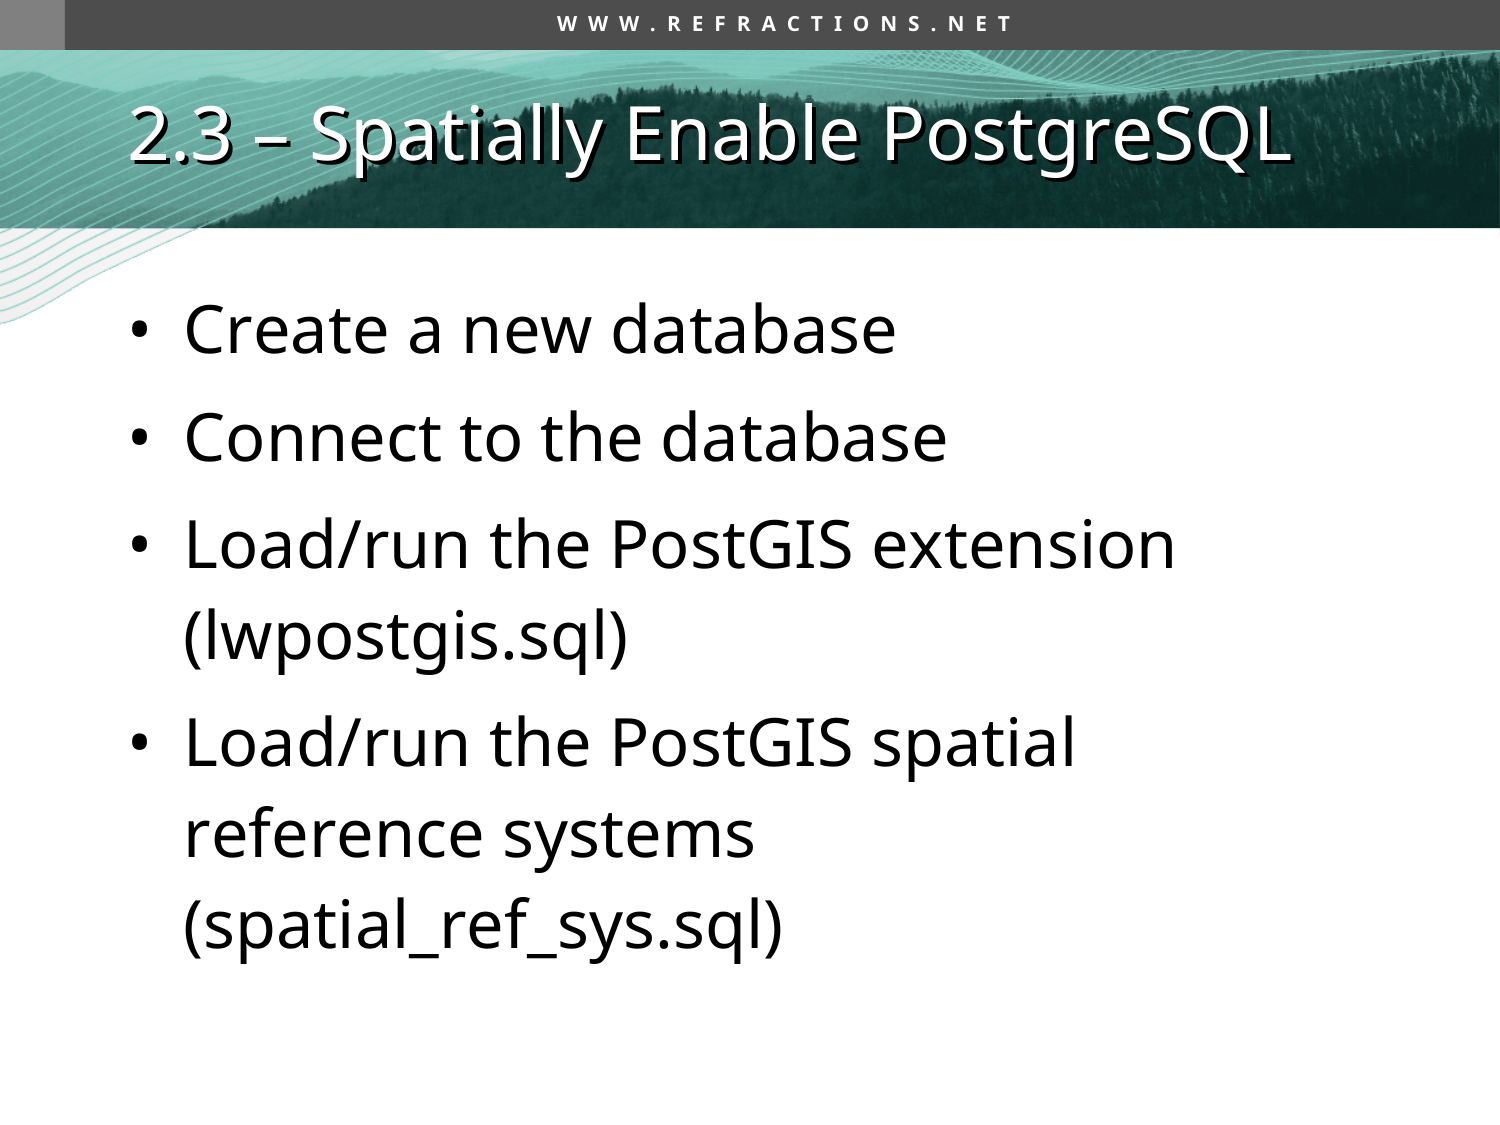

# 2.3 – Spatially Enable PostgreSQL
Create a new database
Connect to the database
Load/run the PostGIS extension (lwpostgis.sql)
Load/run the PostGIS spatial reference systems (spatial_ref_sys.sql)